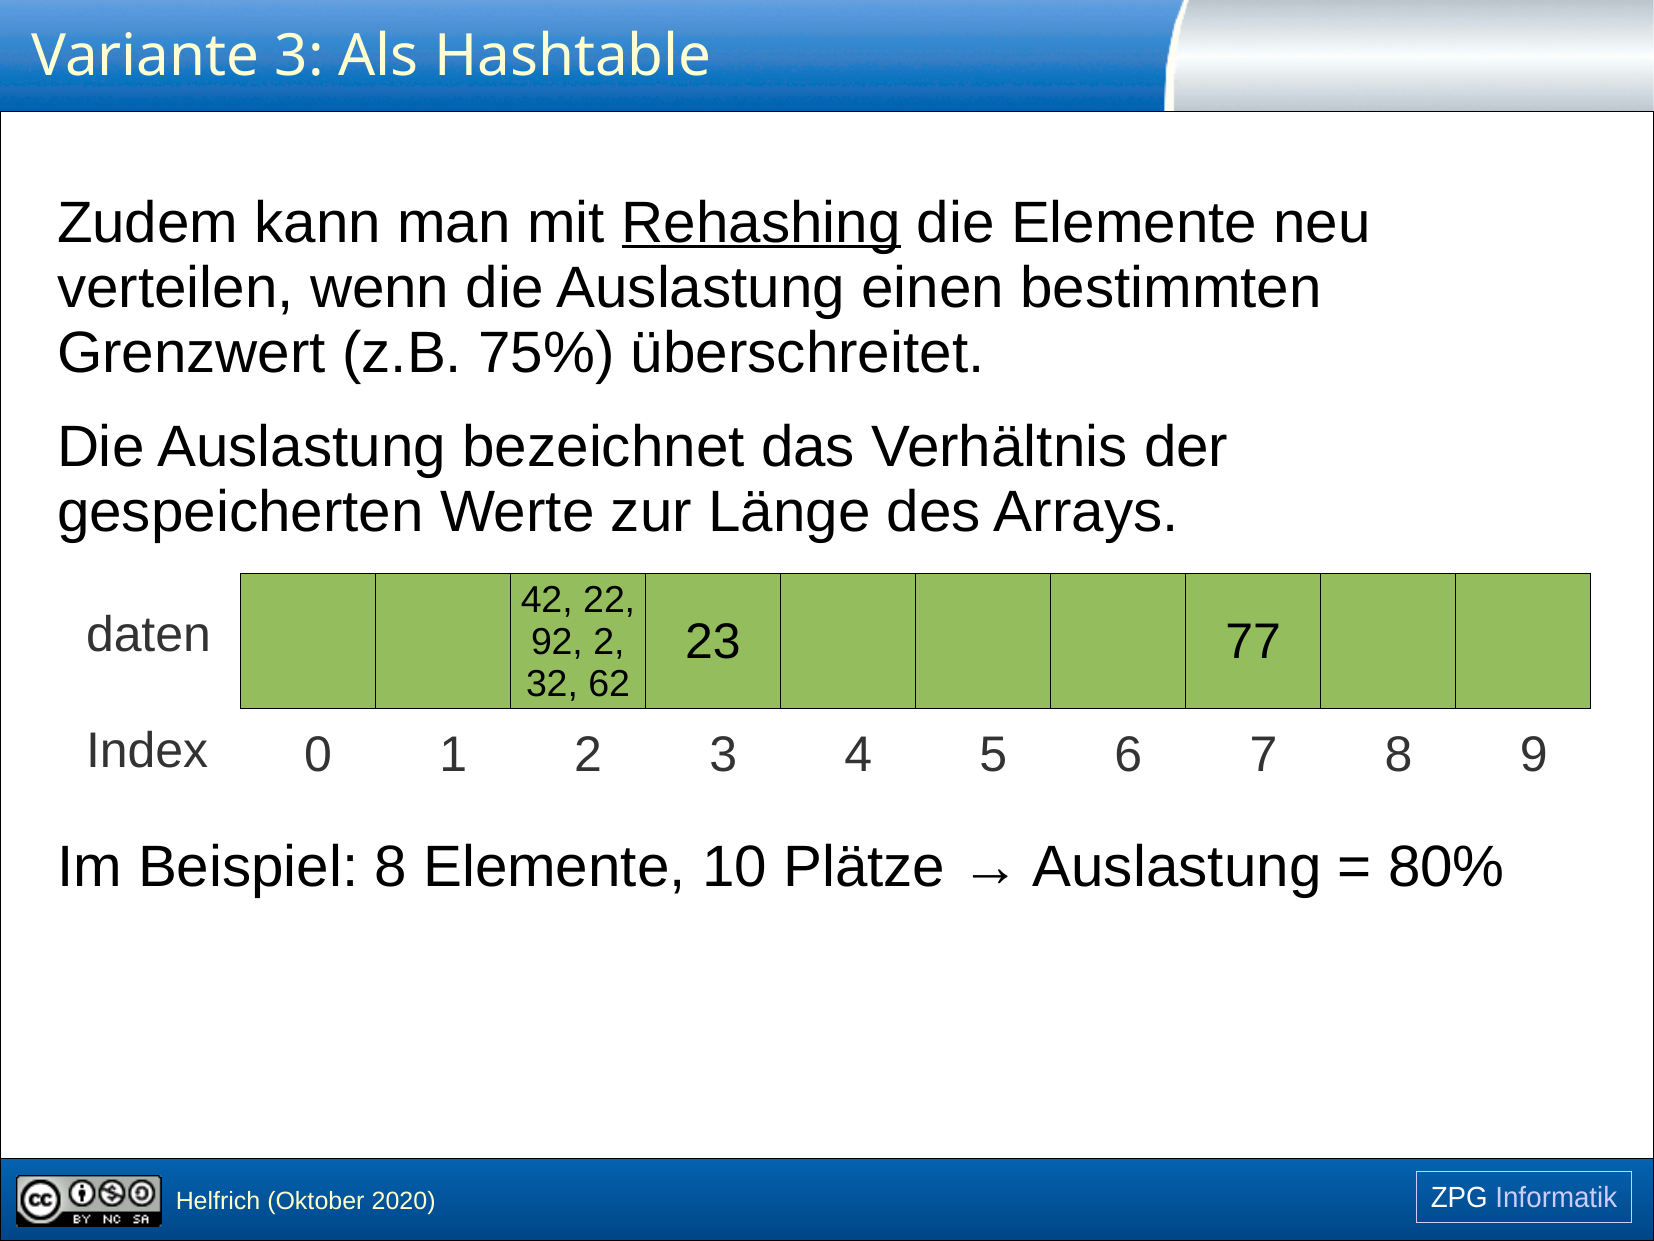

# Variante 3: Als Hashtable
Zudem kann man mit Rehashing die Elemente neu verteilen, wenn die Auslastung einen bestimmten Grenzwert (z.B. 75%) überschreitet.
Die Auslastung bezeichnet das Verhältnis der gespeicherten Werte zur Länge des Arrays.
Im Beispiel: 8 Elemente, 10 Plätze → Auslastung = 80%
42, 22,
92, 2,
32, 62
23
77
daten
Index
0
1
2
3
4
5
6
7
8
9